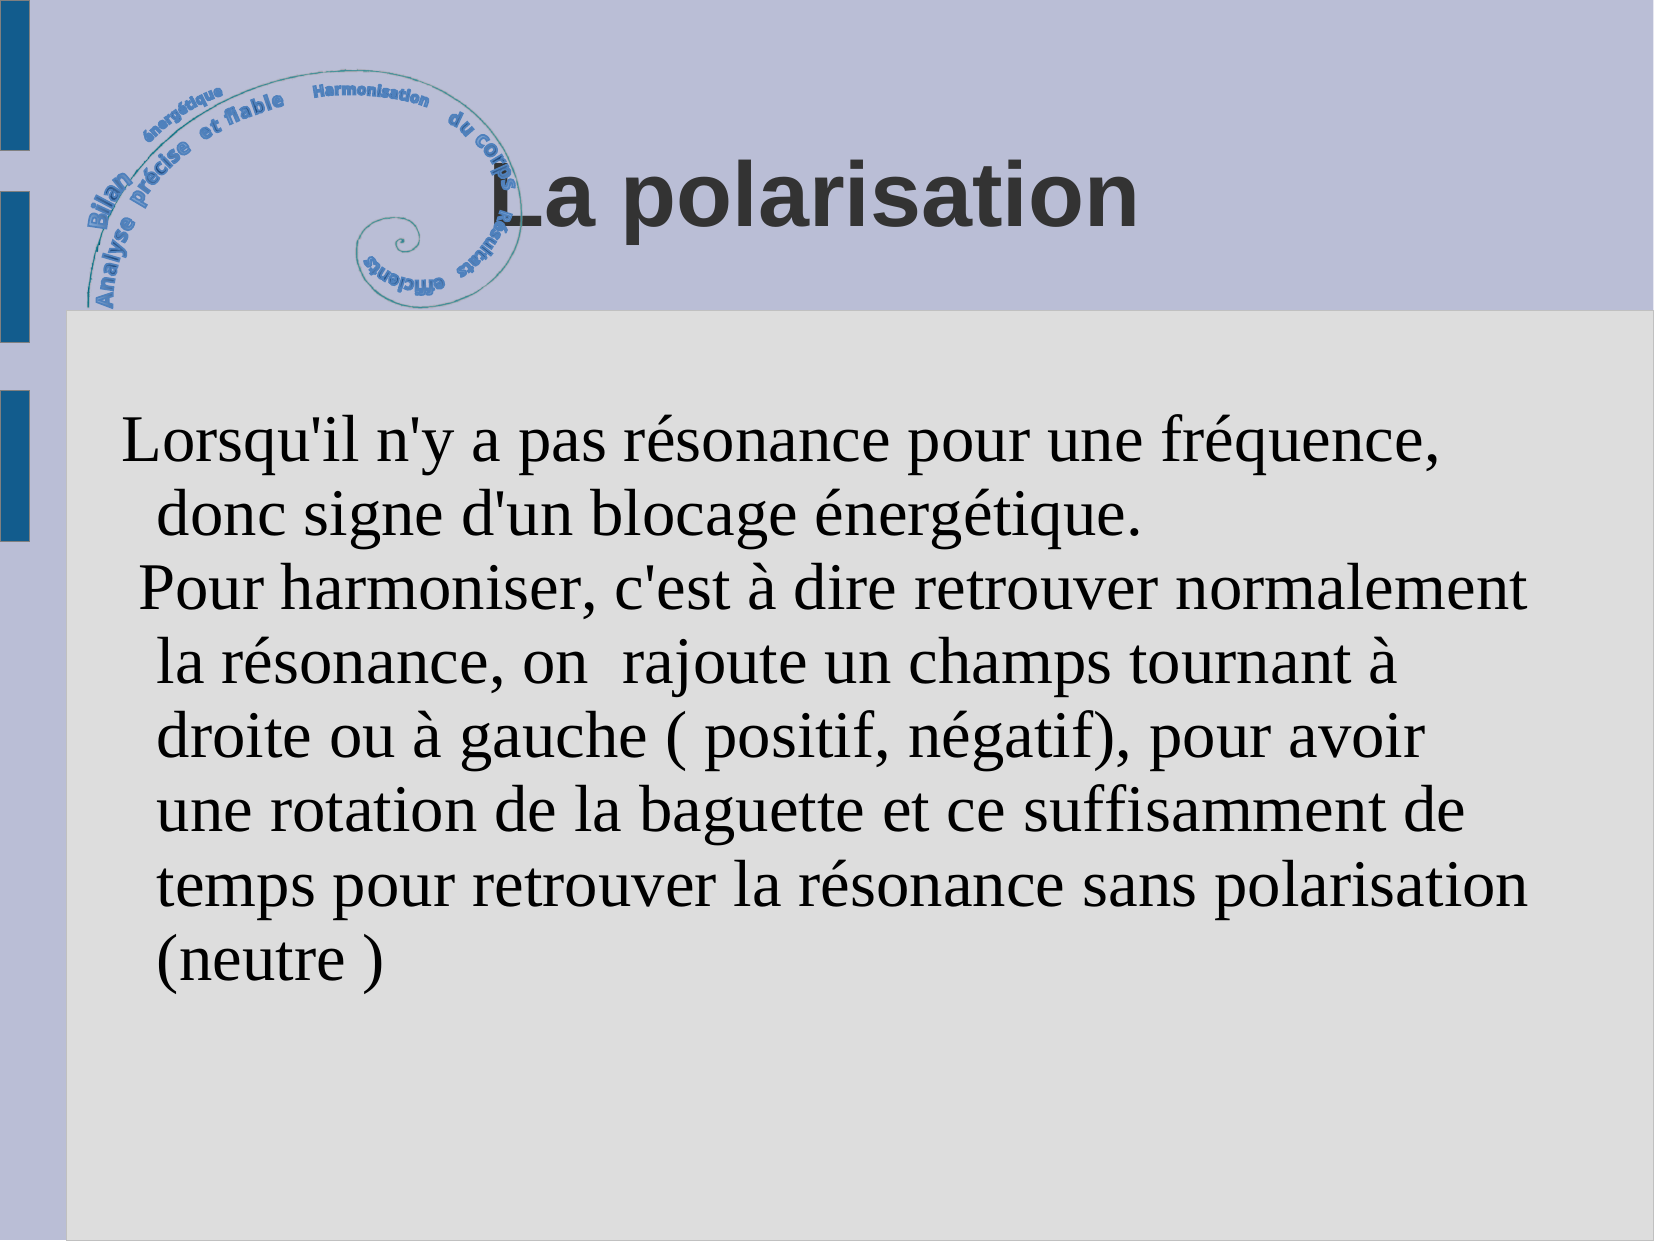

Harmonisation
énergétique
fiable
du
et
corps
précise
Bilan
Résultats
efficients
Analyse
# La polarisation
Lorsqu'il n'y a pas résonance pour une fréquence, donc signe d'un blocage énergétique.
 Pour harmoniser, c'est à dire retrouver normalement la résonance, on rajoute un champs tournant à droite ou à gauche ( positif, négatif), pour avoir une rotation de la baguette et ce suffisamment de temps pour retrouver la résonance sans polarisation (neutre )